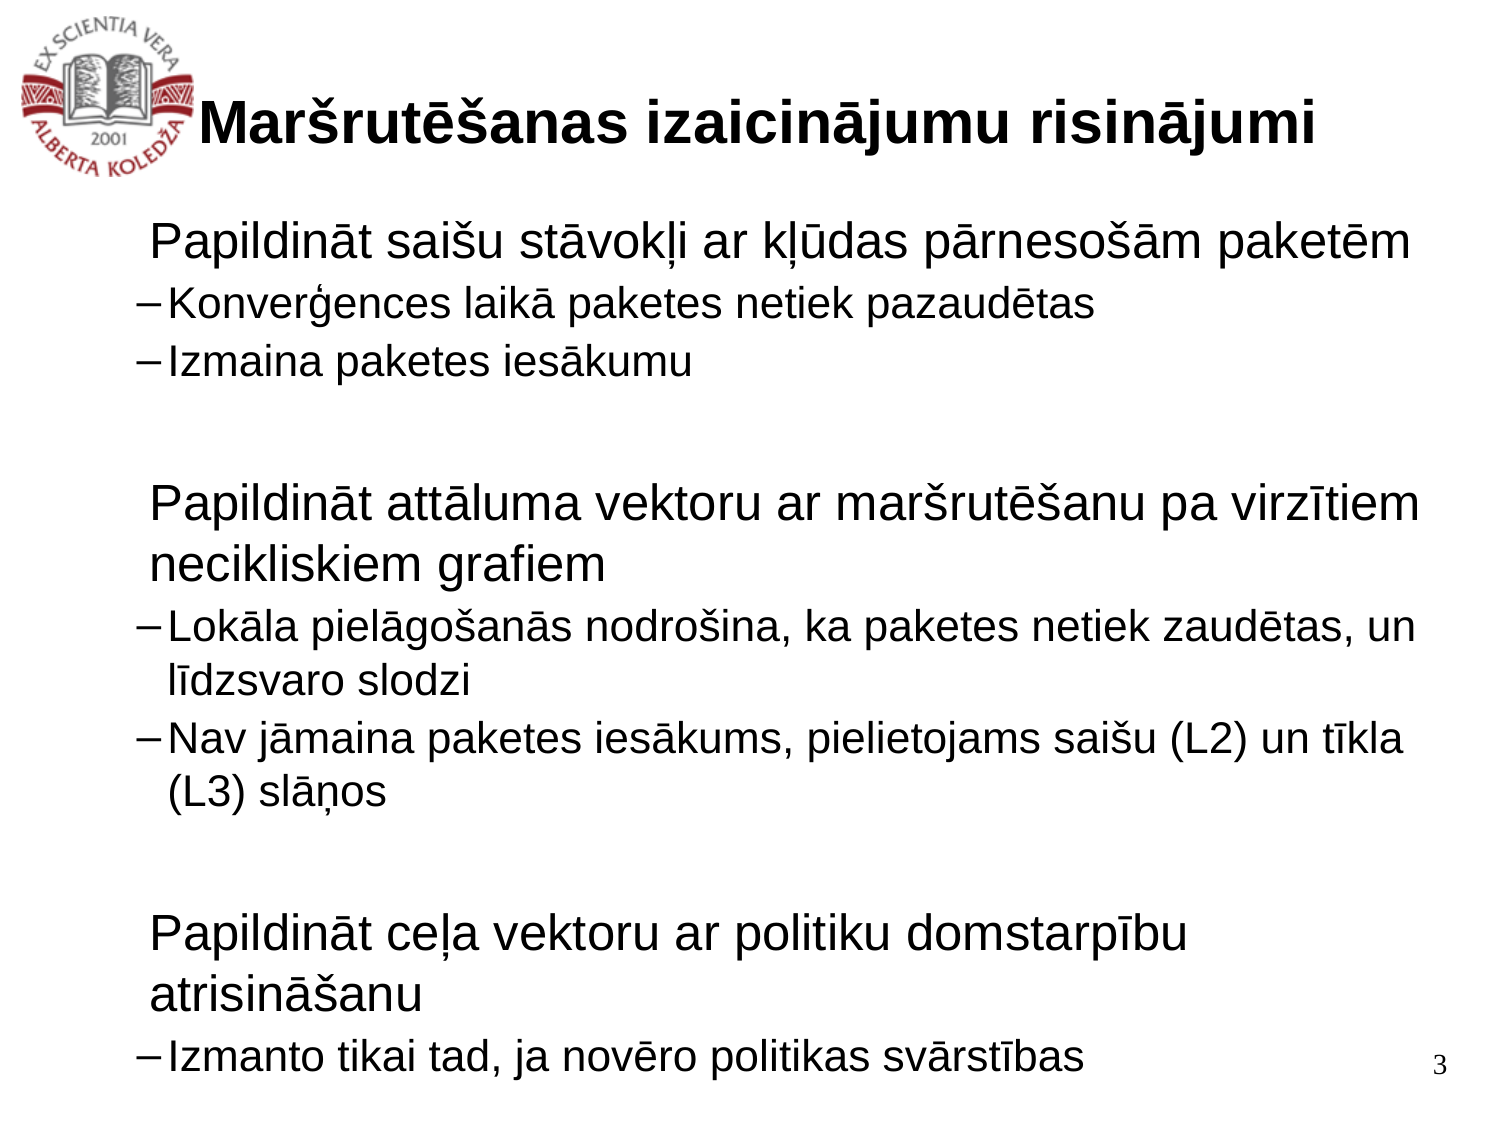

# Maršrutēšanas izaicinājumu risinājumi
Papildināt saišu stāvokļi ar kļūdas pārnesošām paketēm
Konverģences laikā paketes netiek pazaudētas
Izmaina paketes iesākumu
Papildināt attāluma vektoru ar maršrutēšanu pa virzītiem necikliskiem grafiem
Lokāla pielāgošanās nodrošina, ka paketes netiek zaudētas, un līdzsvaro slodzi
Nav jāmaina paketes iesākums, pielietojams saišu (L2) un tīkla (L3) slāņos
Papildināt ceļa vektoru ar politiku domstarpību atrisināšanu
Izmanto tikai tad, ja novēro politikas svārstības
3